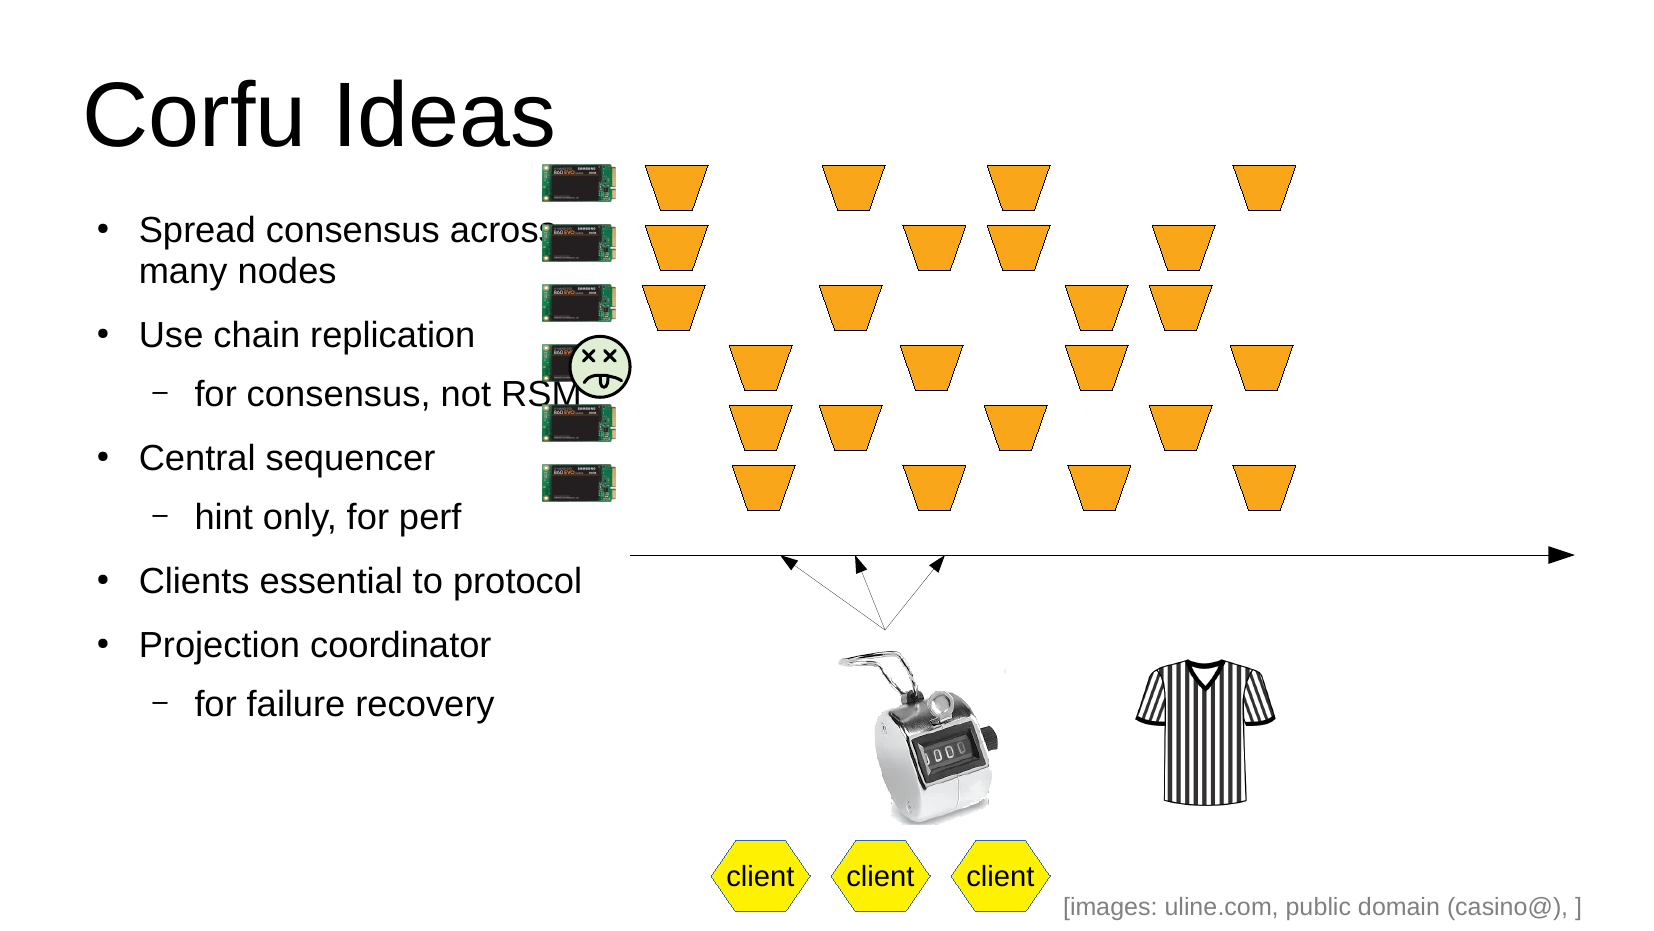

# Corfu Ideas
Spread consensus across many nodes
Use chain replication
for consensus, not RSM
Central sequencer
hint only, for perf
Clients essential to protocol
Projection coordinator
for failure recovery
client
client
client
[images: uline.com, public domain (casino@), ]